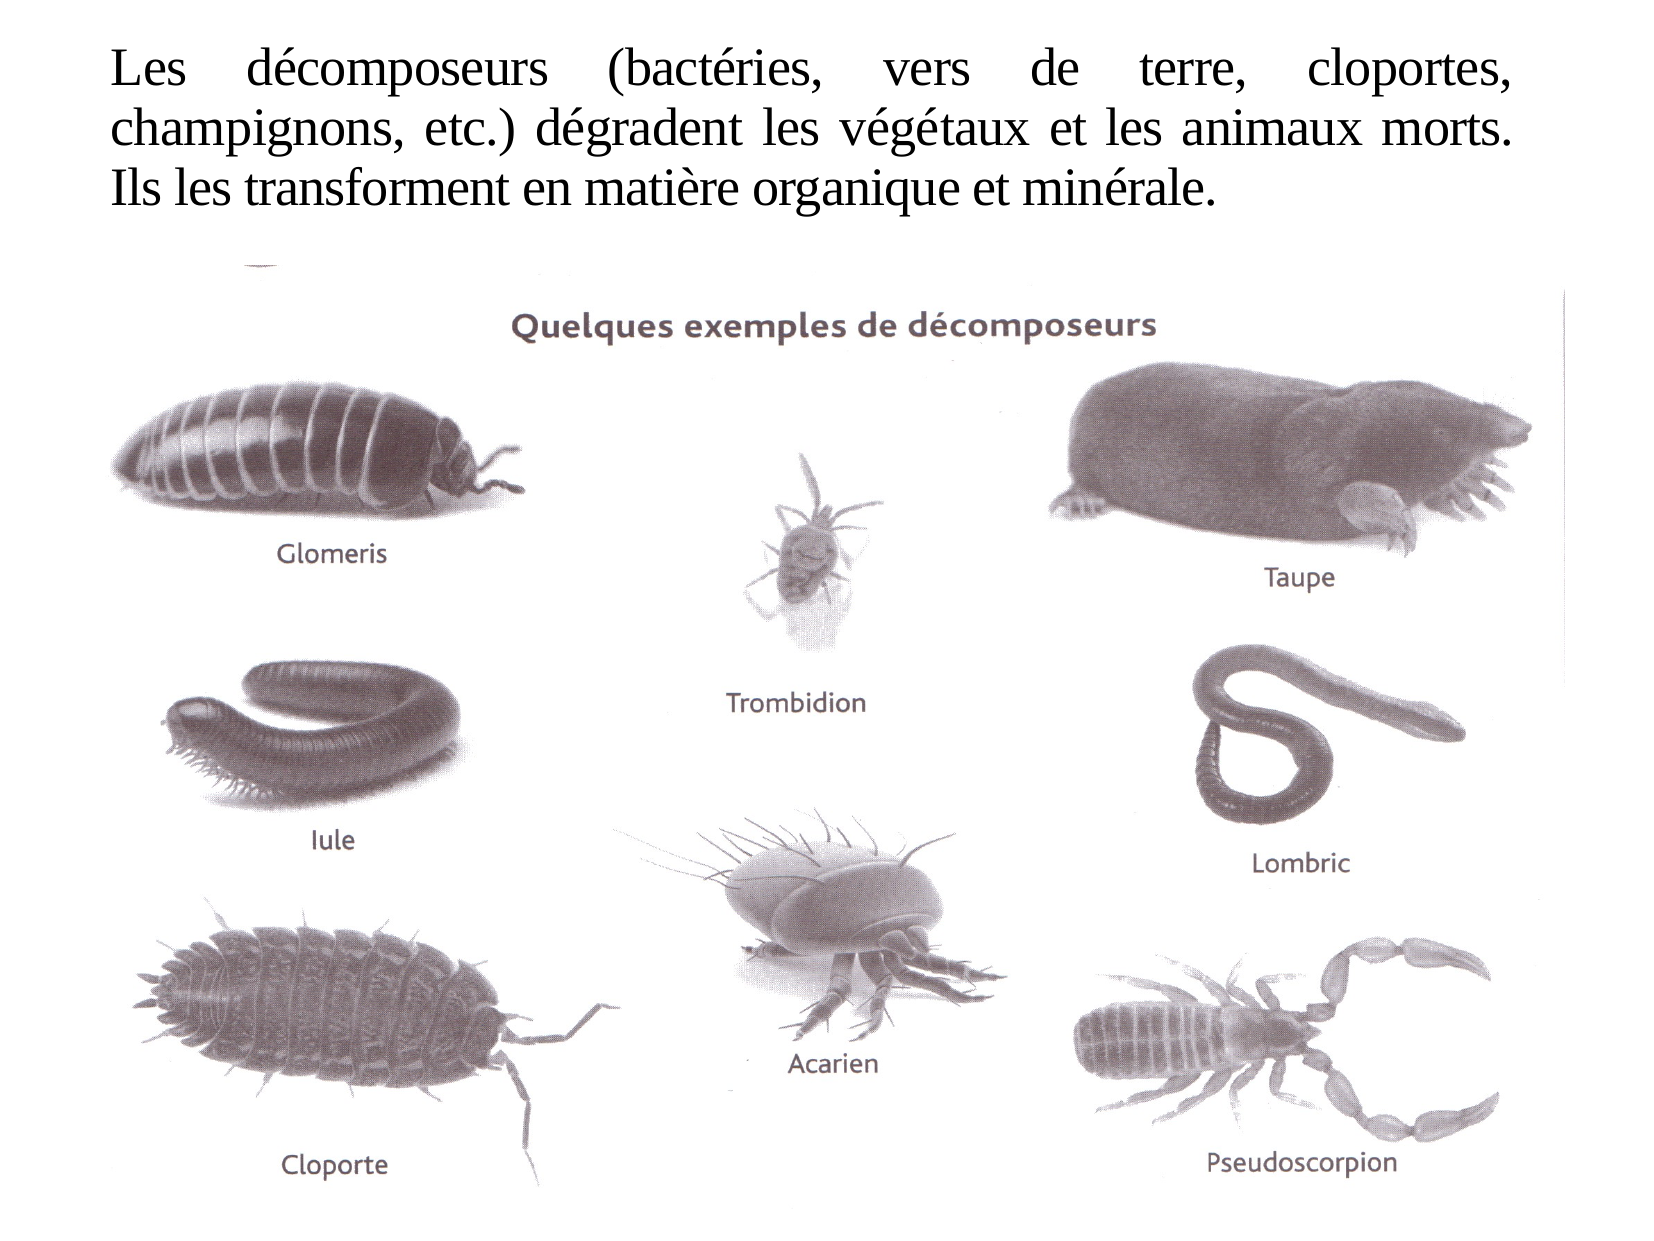

Les décomposeurs (bactéries, vers de terre, cloportes, champignons, etc.) dégradent les végétaux et les animaux morts. Ils les transforment en matière organique et minérale.